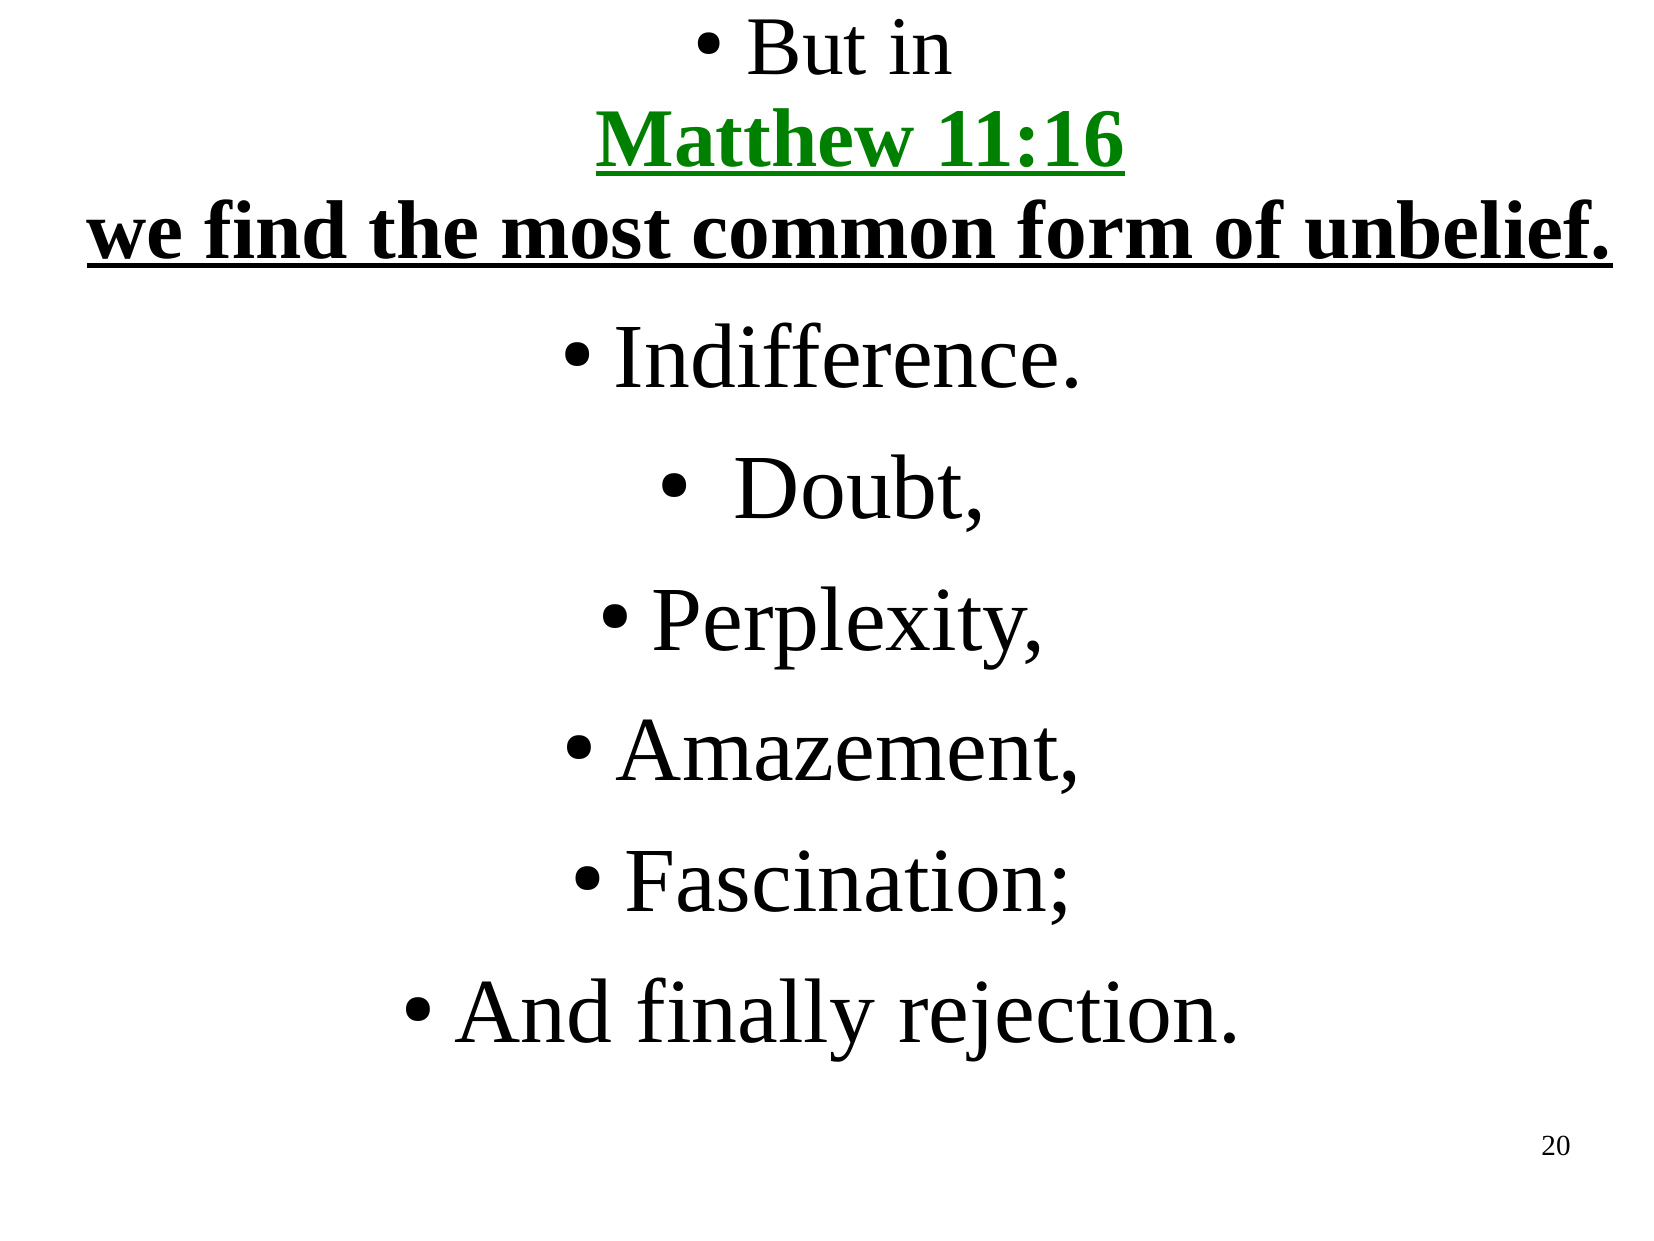

# But in Matthew 11:16 we find the most common form of unbelief.
Indifference.
 Doubt,
Perplexity,
Amazement,
Fascination;
And finally rejection.
20